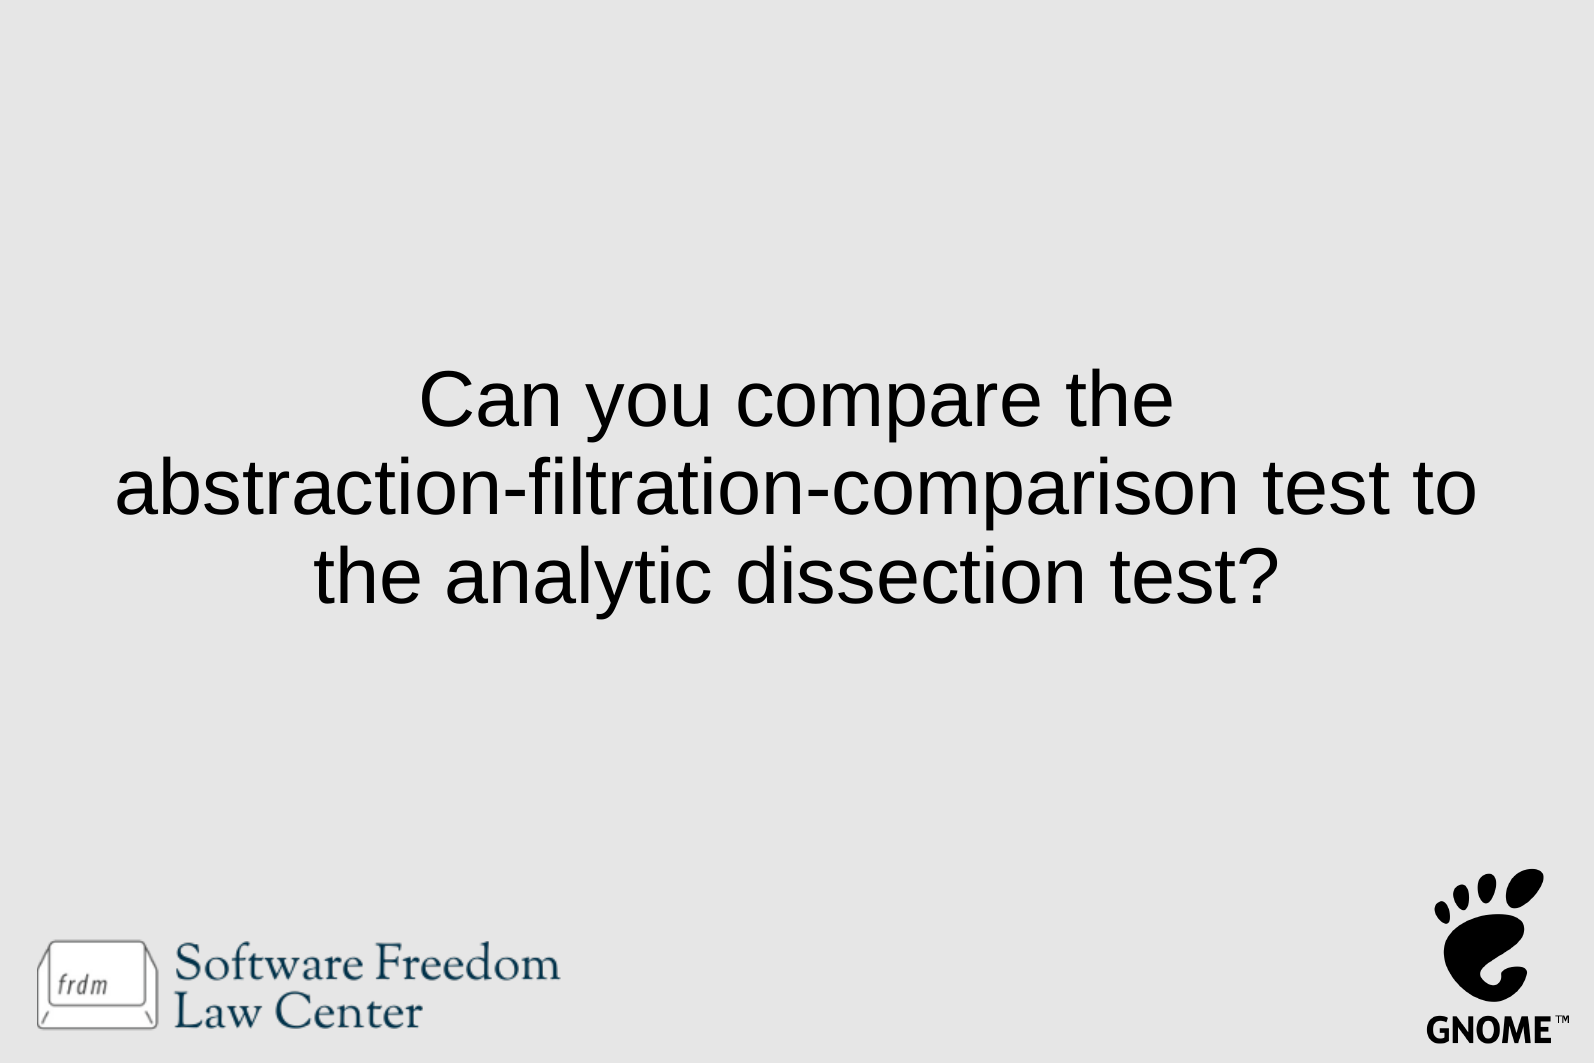

# Can you compare the abstraction-filtration-comparison test to the analytic dissection test?